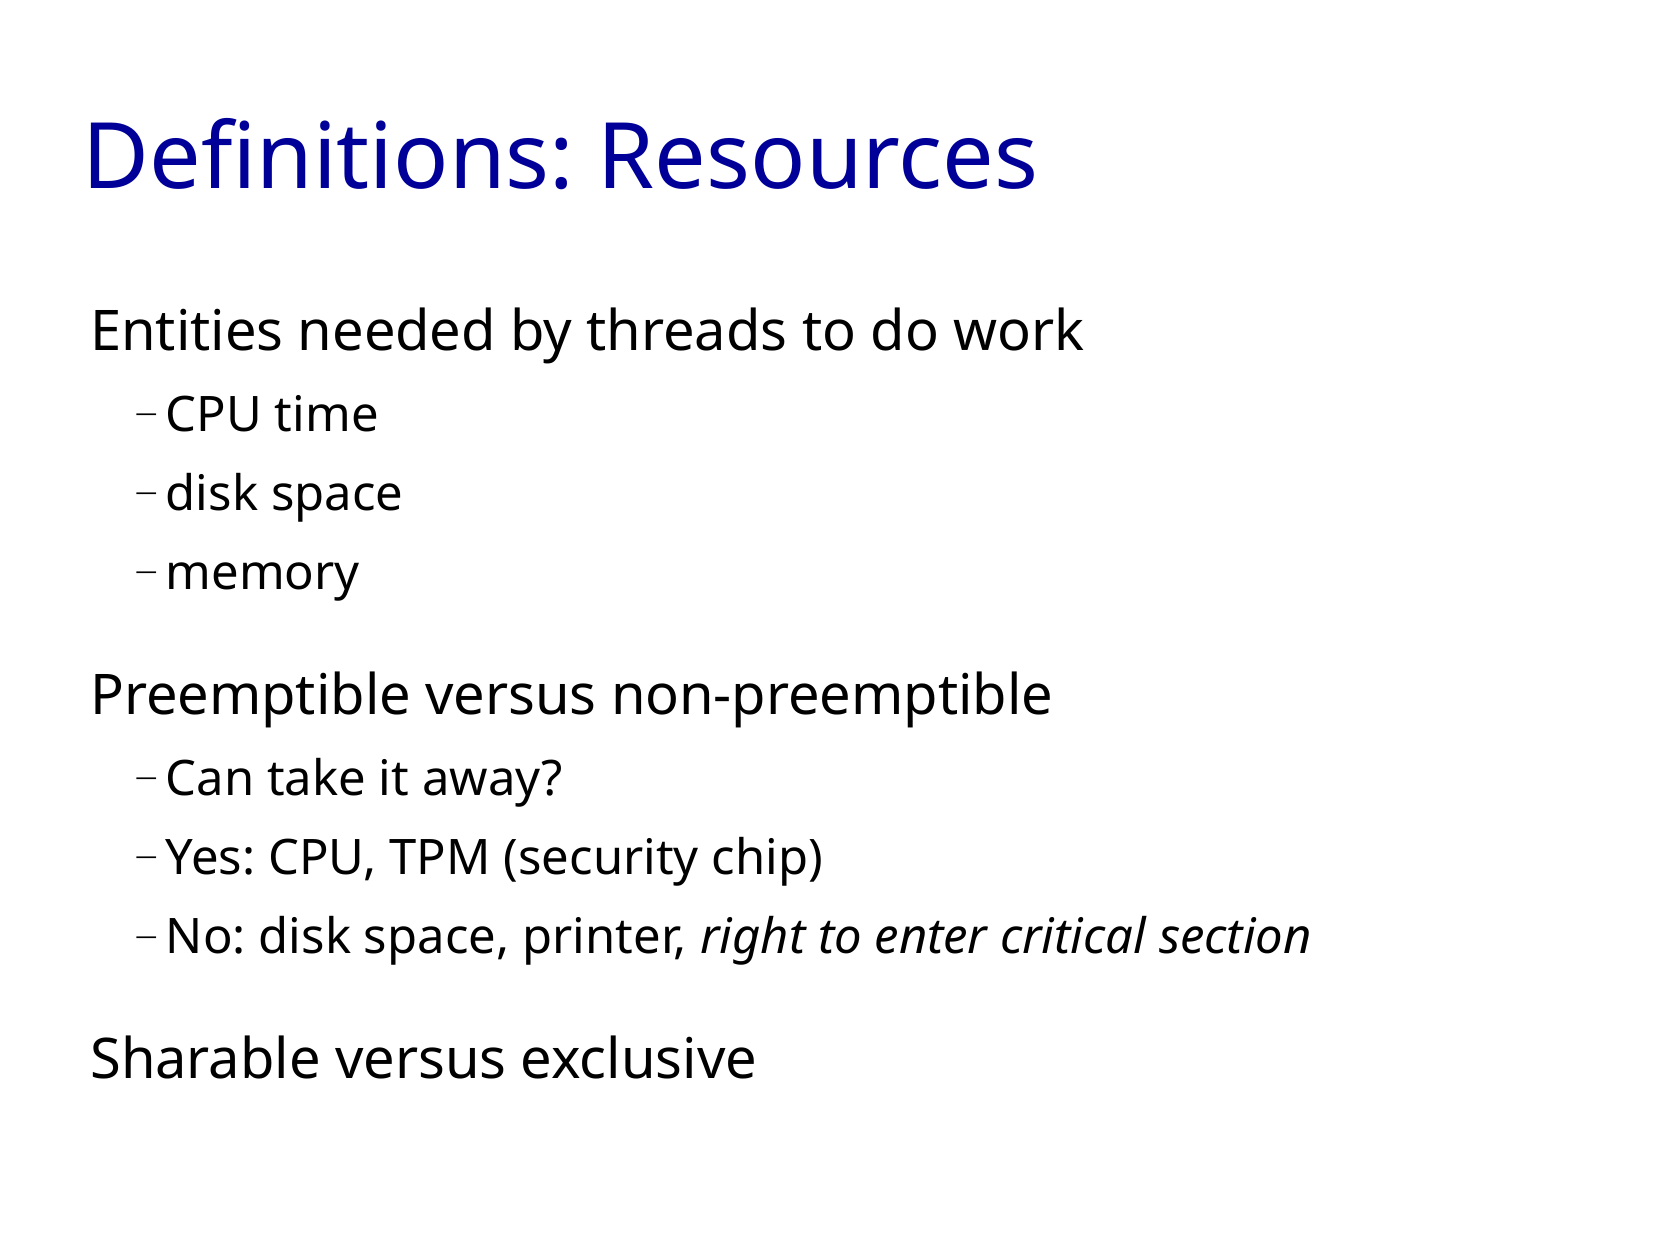

# Definitions: Resources
Entities needed by threads to do work
CPU time
disk space
memory
Preemptible versus non-preemptible
Can take it away?
Yes: CPU, TPM (security chip)
No: disk space, printer, right to enter critical section
Sharable versus exclusive